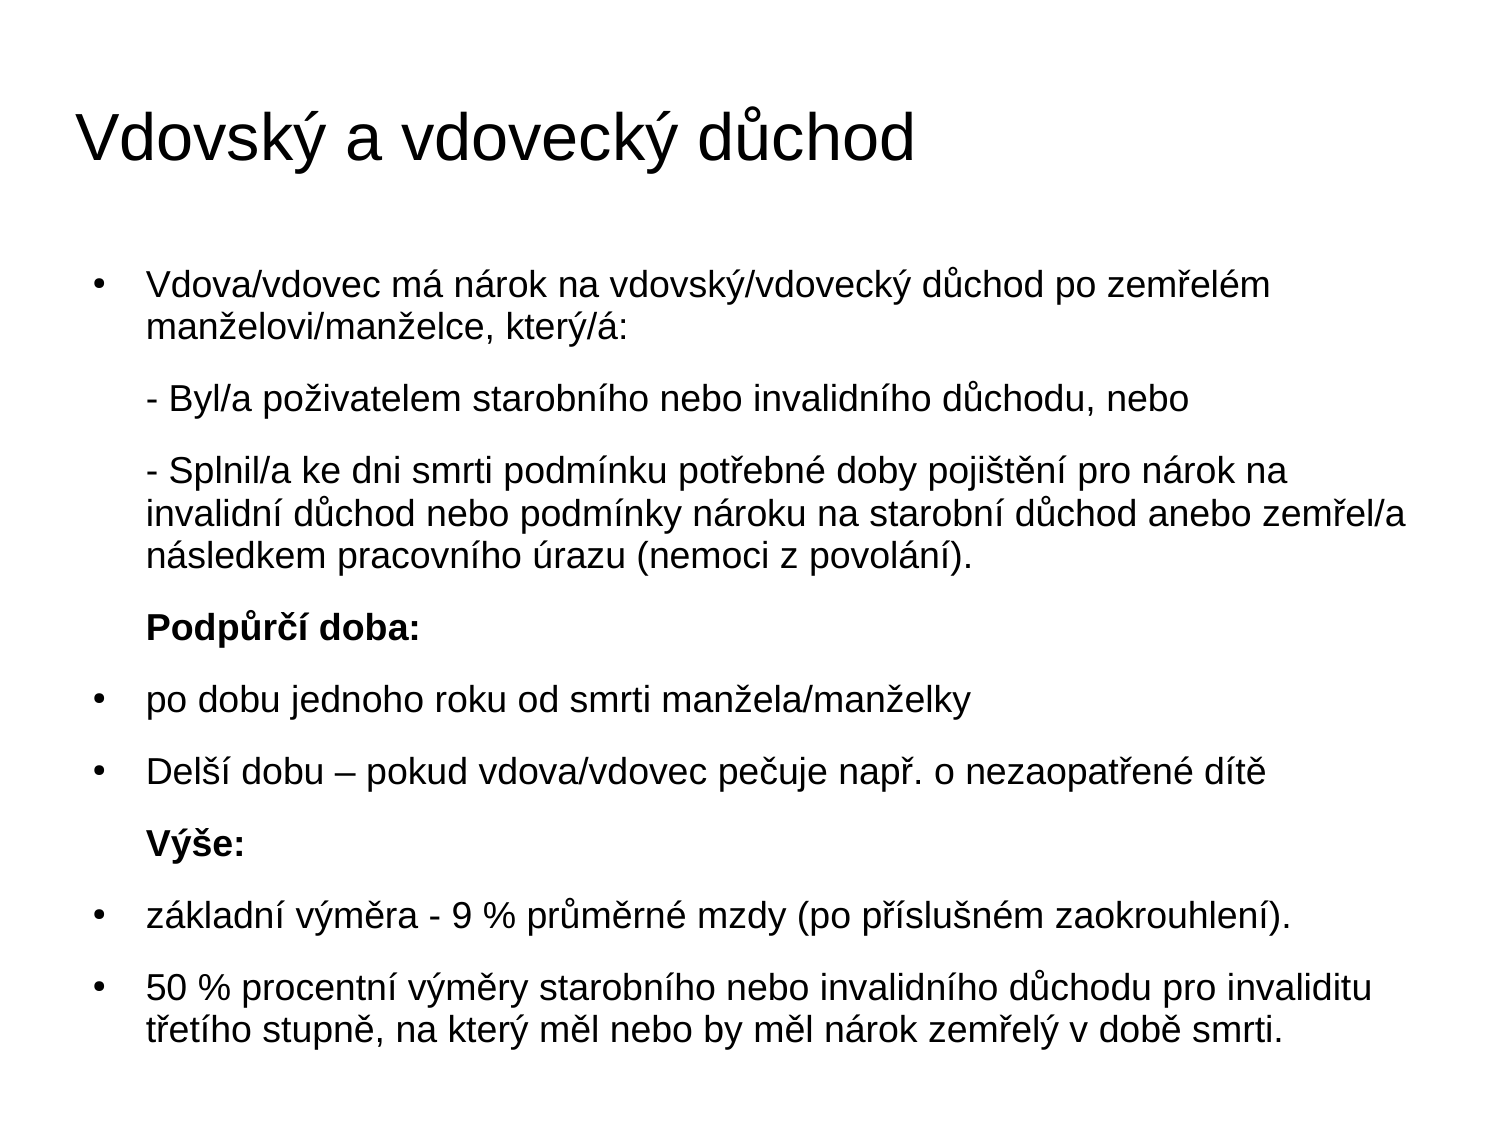

# Vdovský a vdovecký důchod
Vdova/vdovec má nárok na vdovský/vdovecký důchod po zemřelém manželovi/manželce, který/á:
- Byl/a poživatelem starobního nebo invalidního důchodu, nebo
- Splnil/a ke dni smrti podmínku potřebné doby pojištění pro nárok na invalidní důchod nebo podmínky nároku na starobní důchod anebo zemřel/a následkem pracovního úrazu (nemoci z povolání).
Podpůrčí doba:
po dobu jednoho roku od smrti manžela/manželky
Delší dobu – pokud vdova/vdovec pečuje např. o nezaopatřené dítě
Výše:
základní výměra - 9 % průměrné mzdy (po příslušném zaokrouhlení).
50 % procentní výměry starobního nebo invalidního důchodu pro invaliditu třetího stupně, na který měl nebo by měl nárok zemřelý v době smrti.